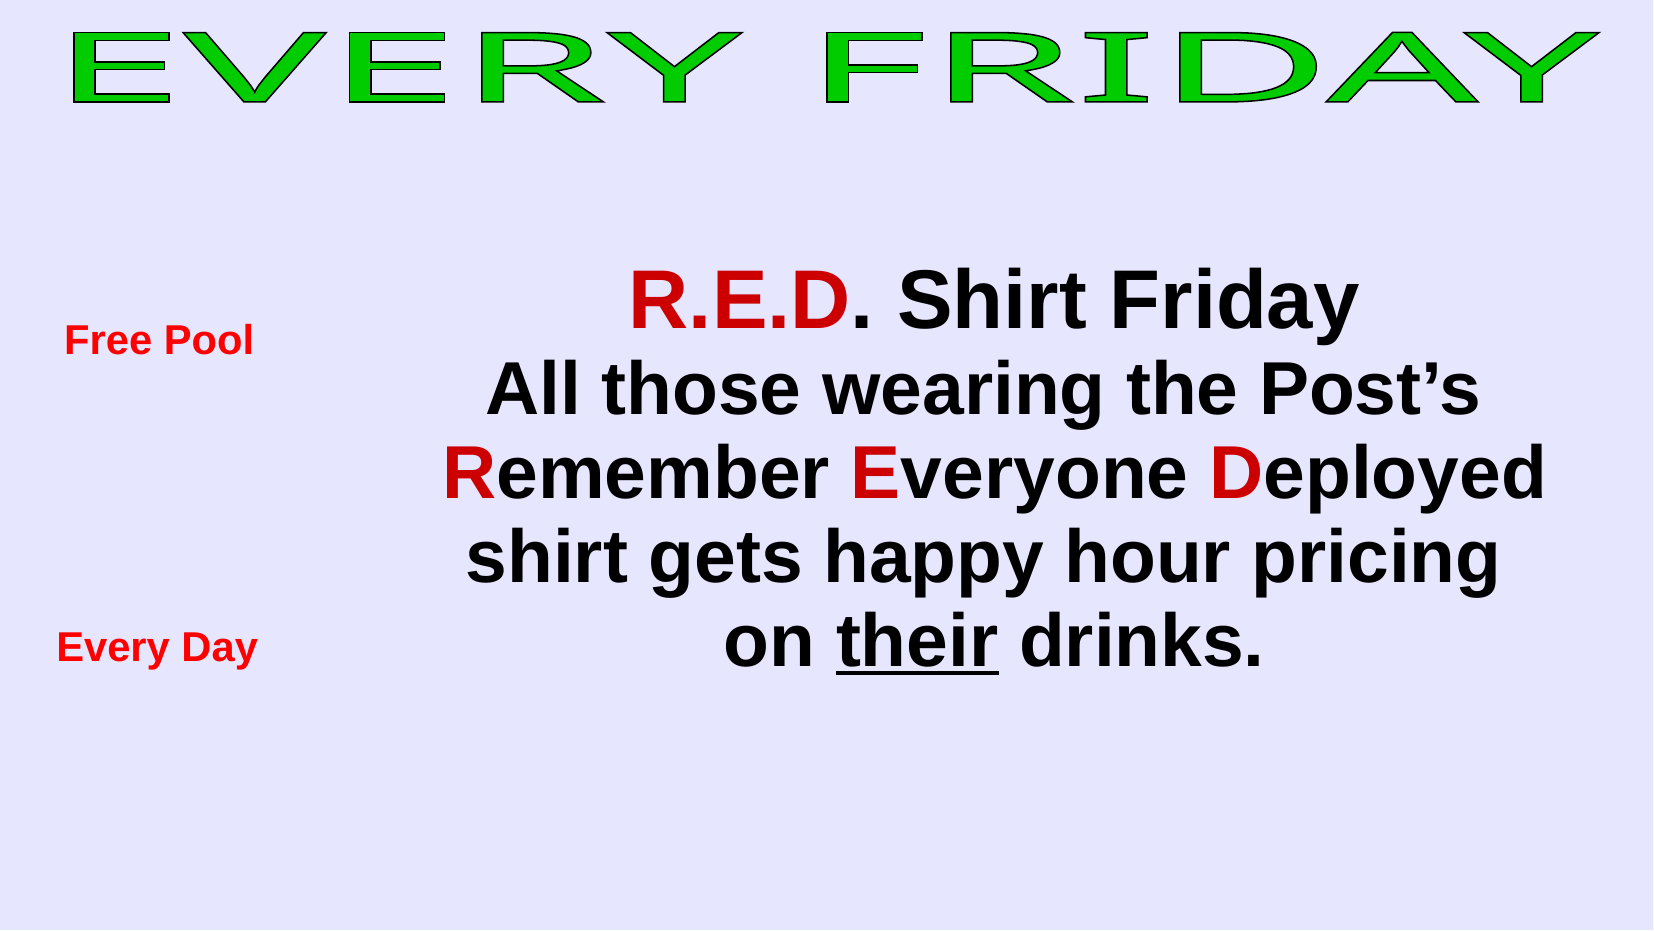

EVERY FRIDAY
R.E.D. Shirt Friday
All those wearing the Post’s
Remember Everyone Deployed
shirt gets happy hour pricing
on their drinks.
Free Pool
Every Day